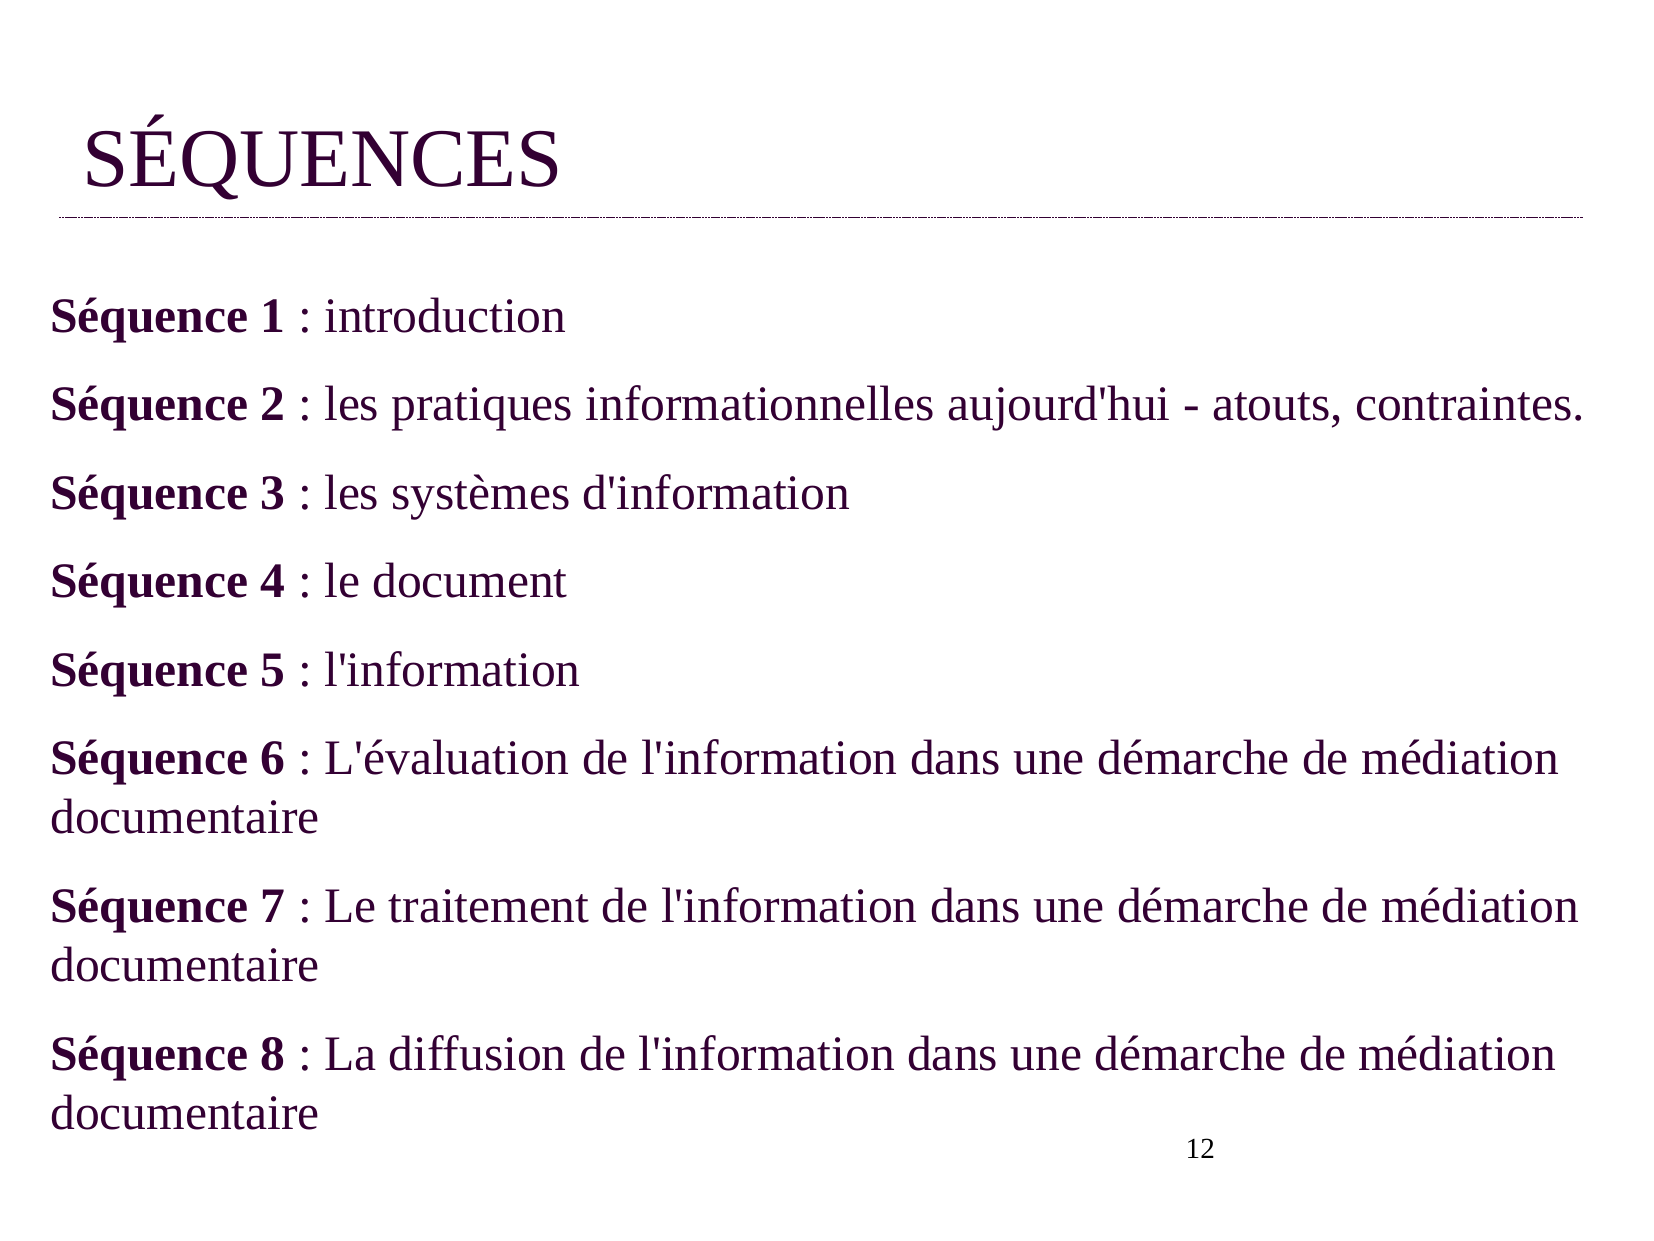

# SÉQUENCES
Séquence 1 : introduction
Séquence 2 : les pratiques informationnelles aujourd'hui - atouts, contraintes.
Séquence 3 : les systèmes d'information
Séquence 4 : le document
Séquence 5 : l'information
Séquence 6 : L'évaluation de l'information dans une démarche de médiation documentaire
Séquence 7 : Le traitement de l'information dans une démarche de médiation documentaire
Séquence 8 : La diffusion de l'information dans une démarche de médiation documentaire
11